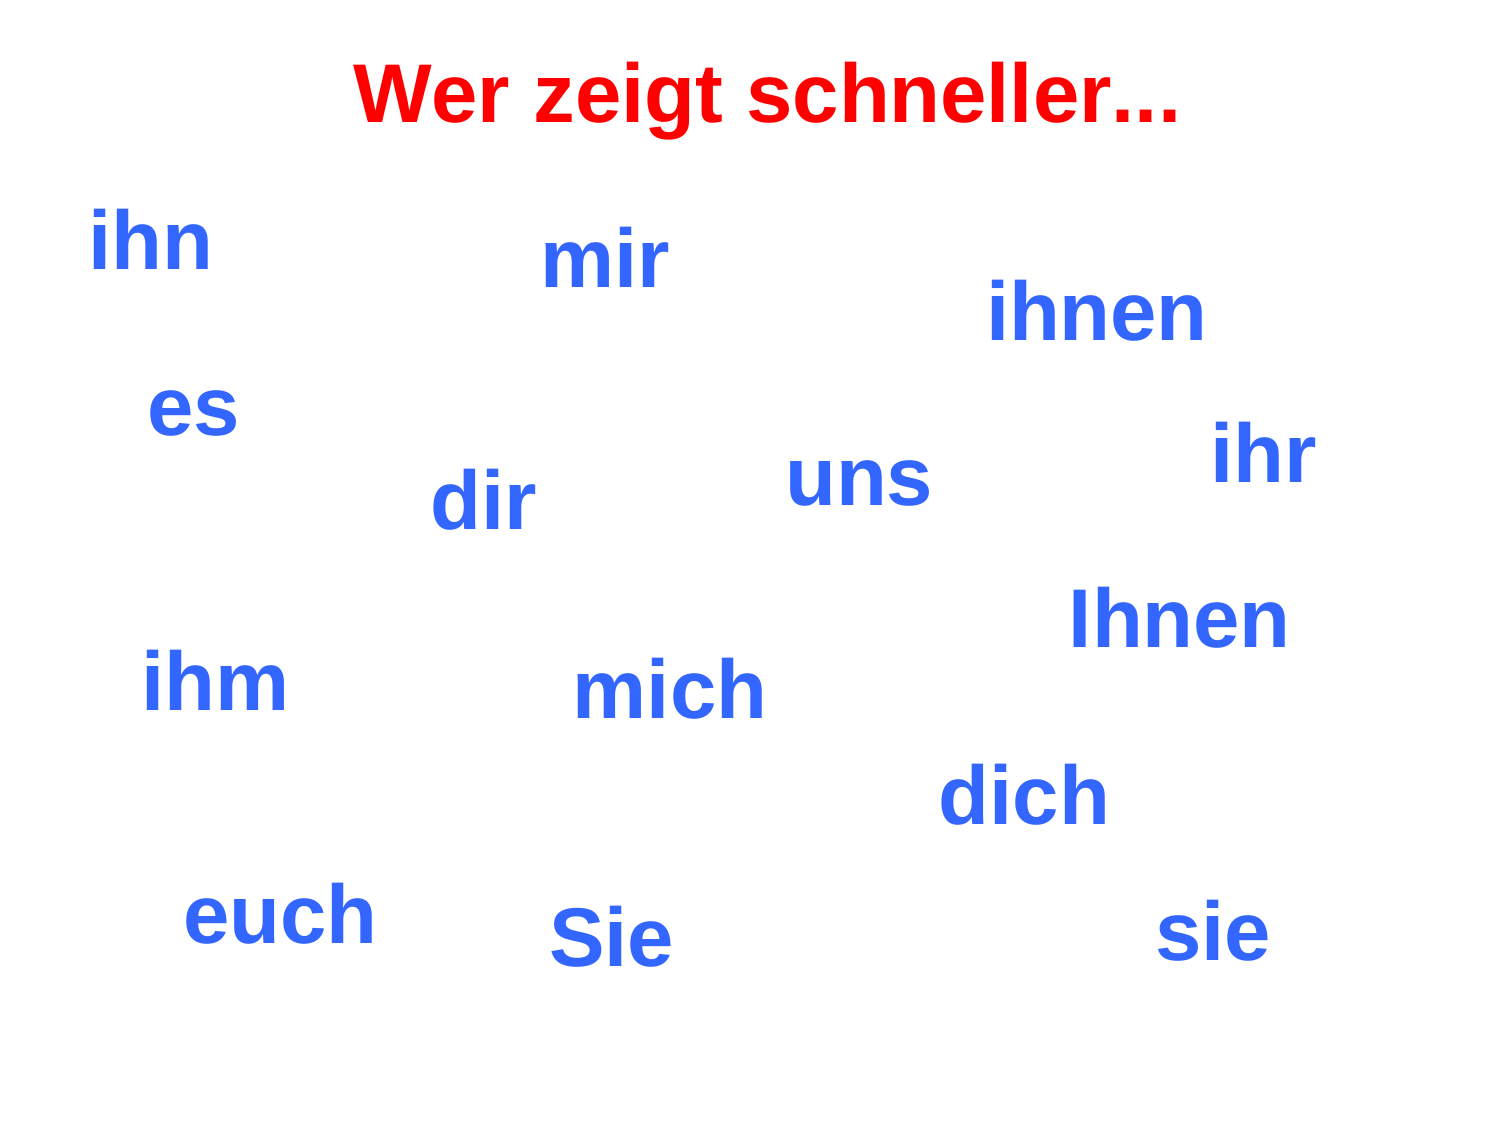

# Wer zeigt schneller...
ihn
mir
ihnen
es
ihr
uns
dir
Ihnen
ihm
mich
dich
euch
sie
Sie